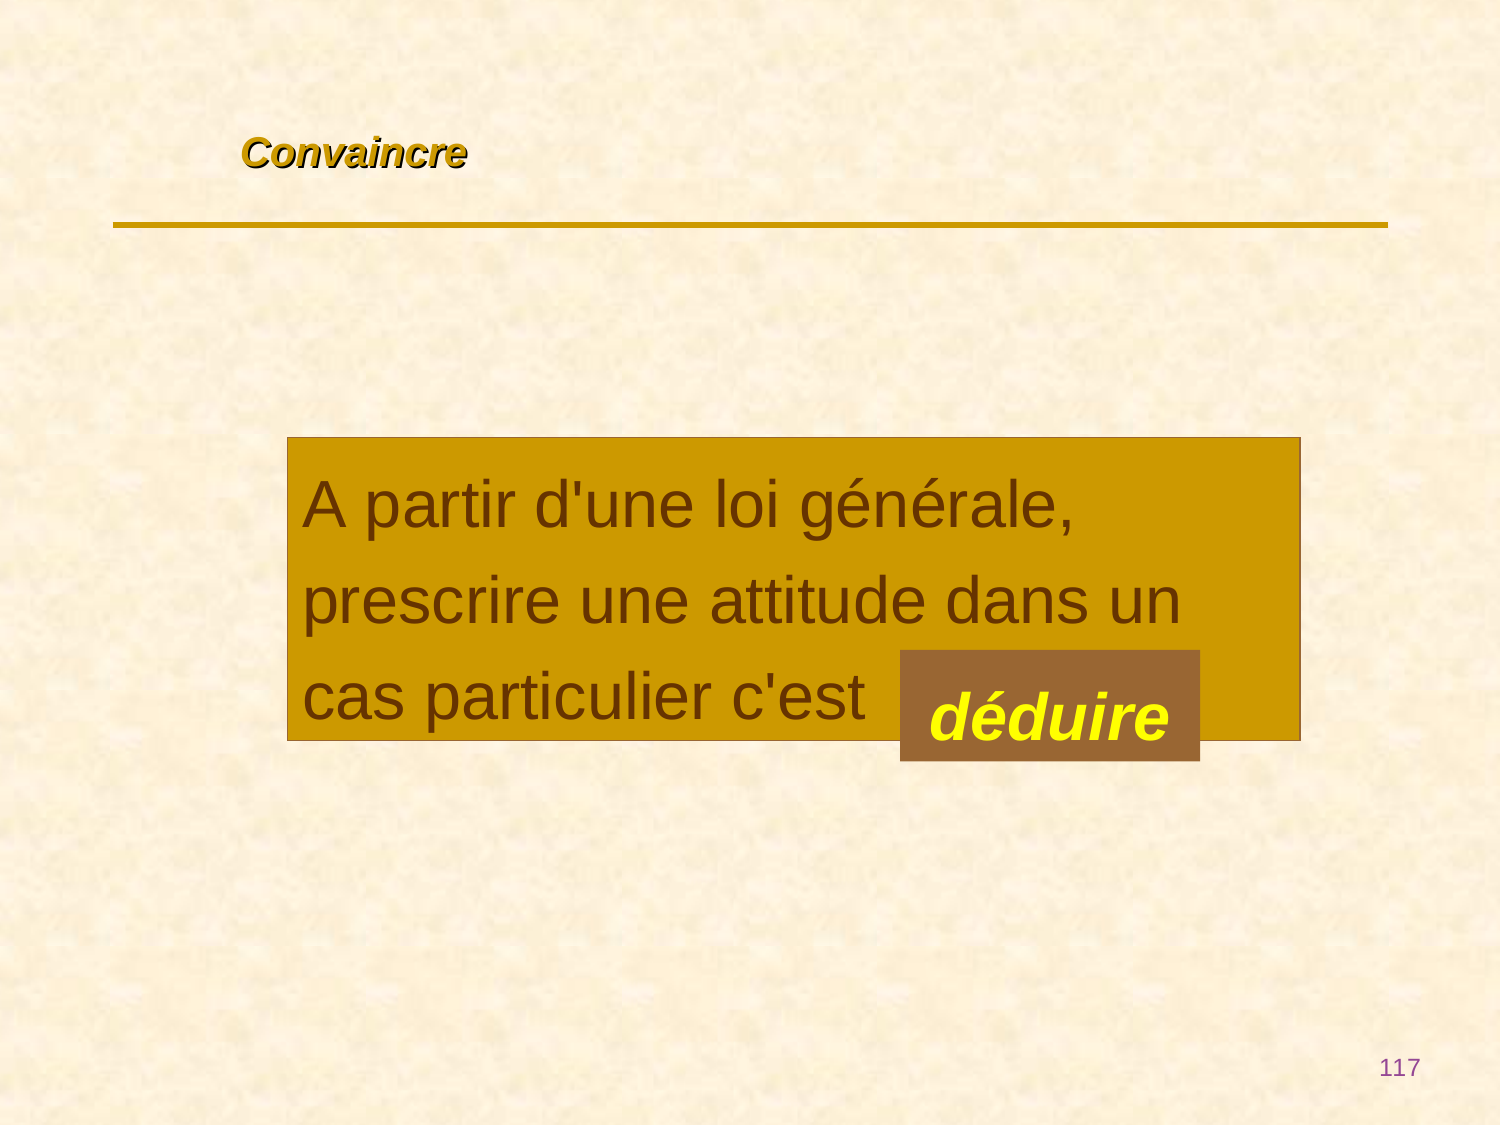

Convaincre
A partir d'une loi générale, prescrire une attitude dans un cas particulier c'est	 ...
déduire
117